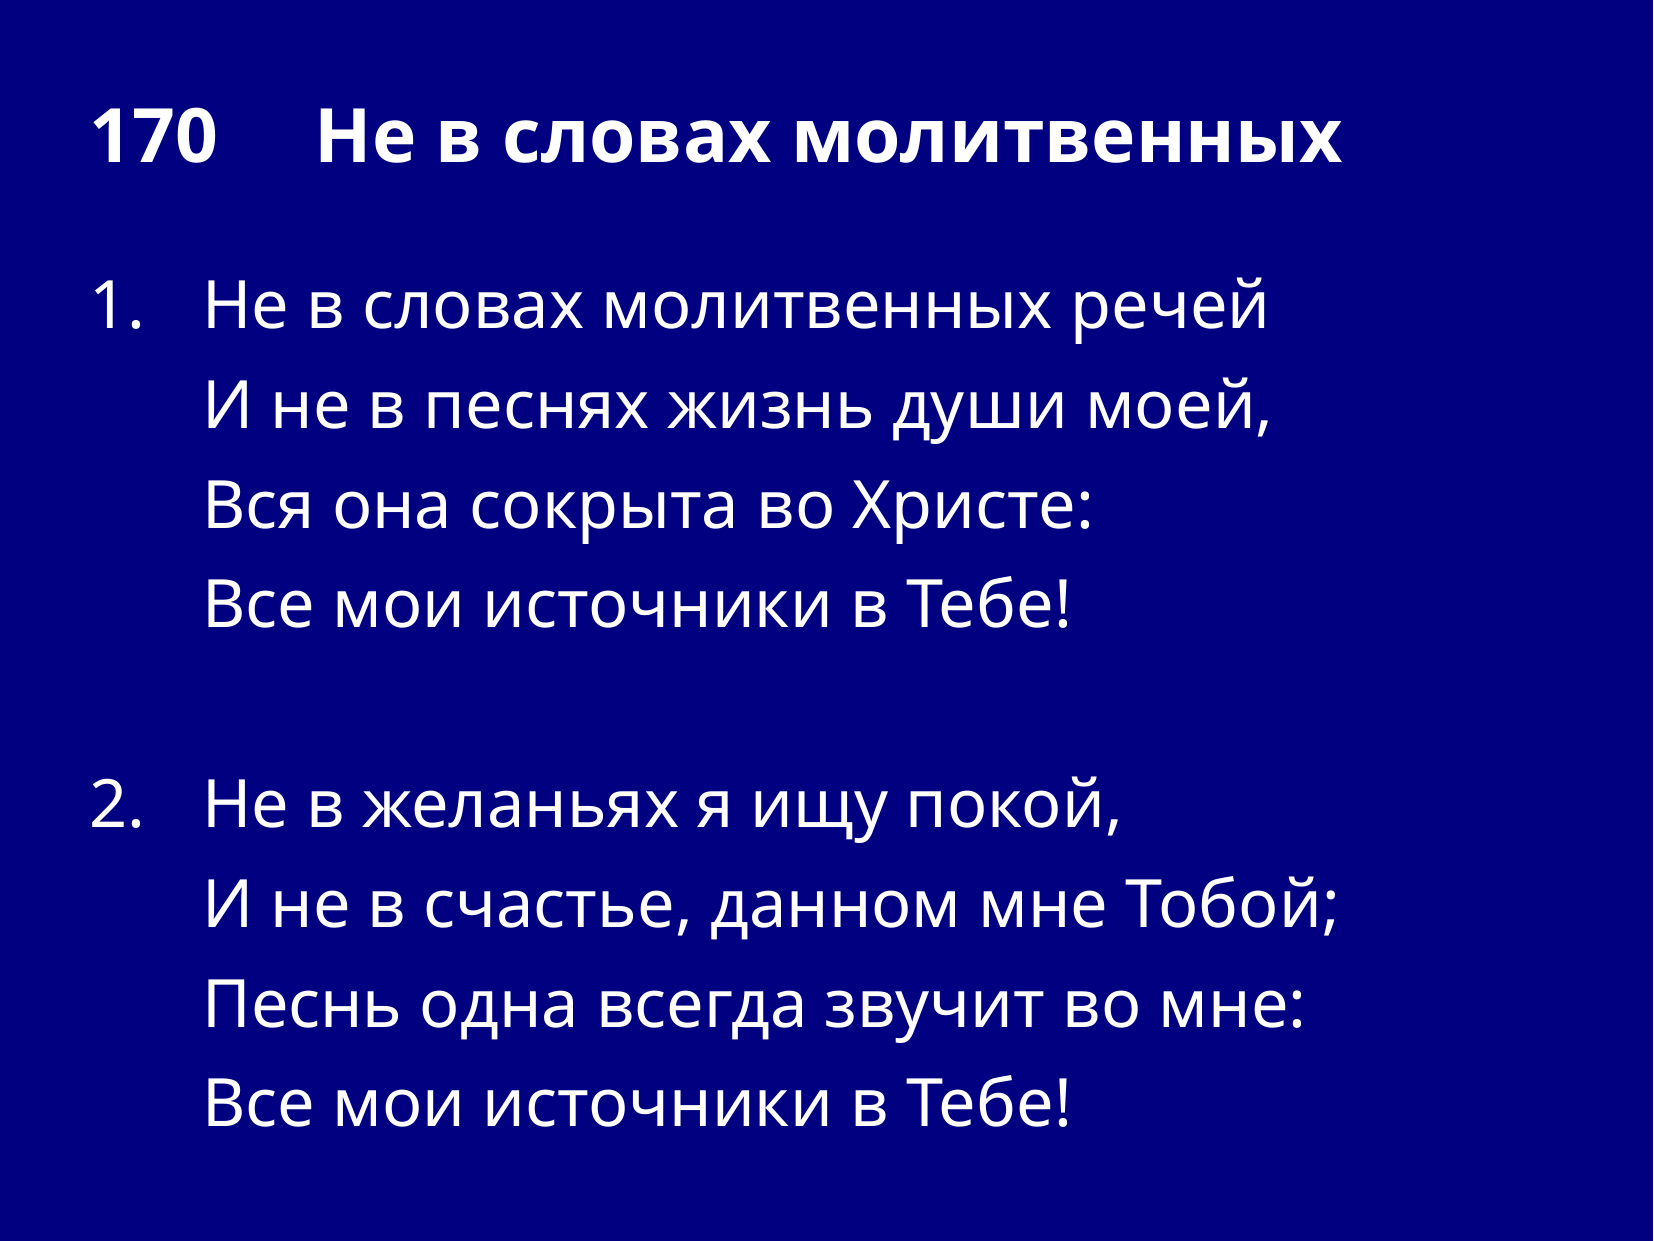

170	Не в словах молитвенных
1.	Не в словах молитвенных речей
	И не в песнях жизнь души моей,
	Вся она сокрыта во Христе:
	Все мои источники в Тебе!
2.	Не в желаньях я ищу покой,
	И не в счастье, данном мне Тобой;
	Песнь одна всегда звучит во мне:
	Все мои источники в Тебе!